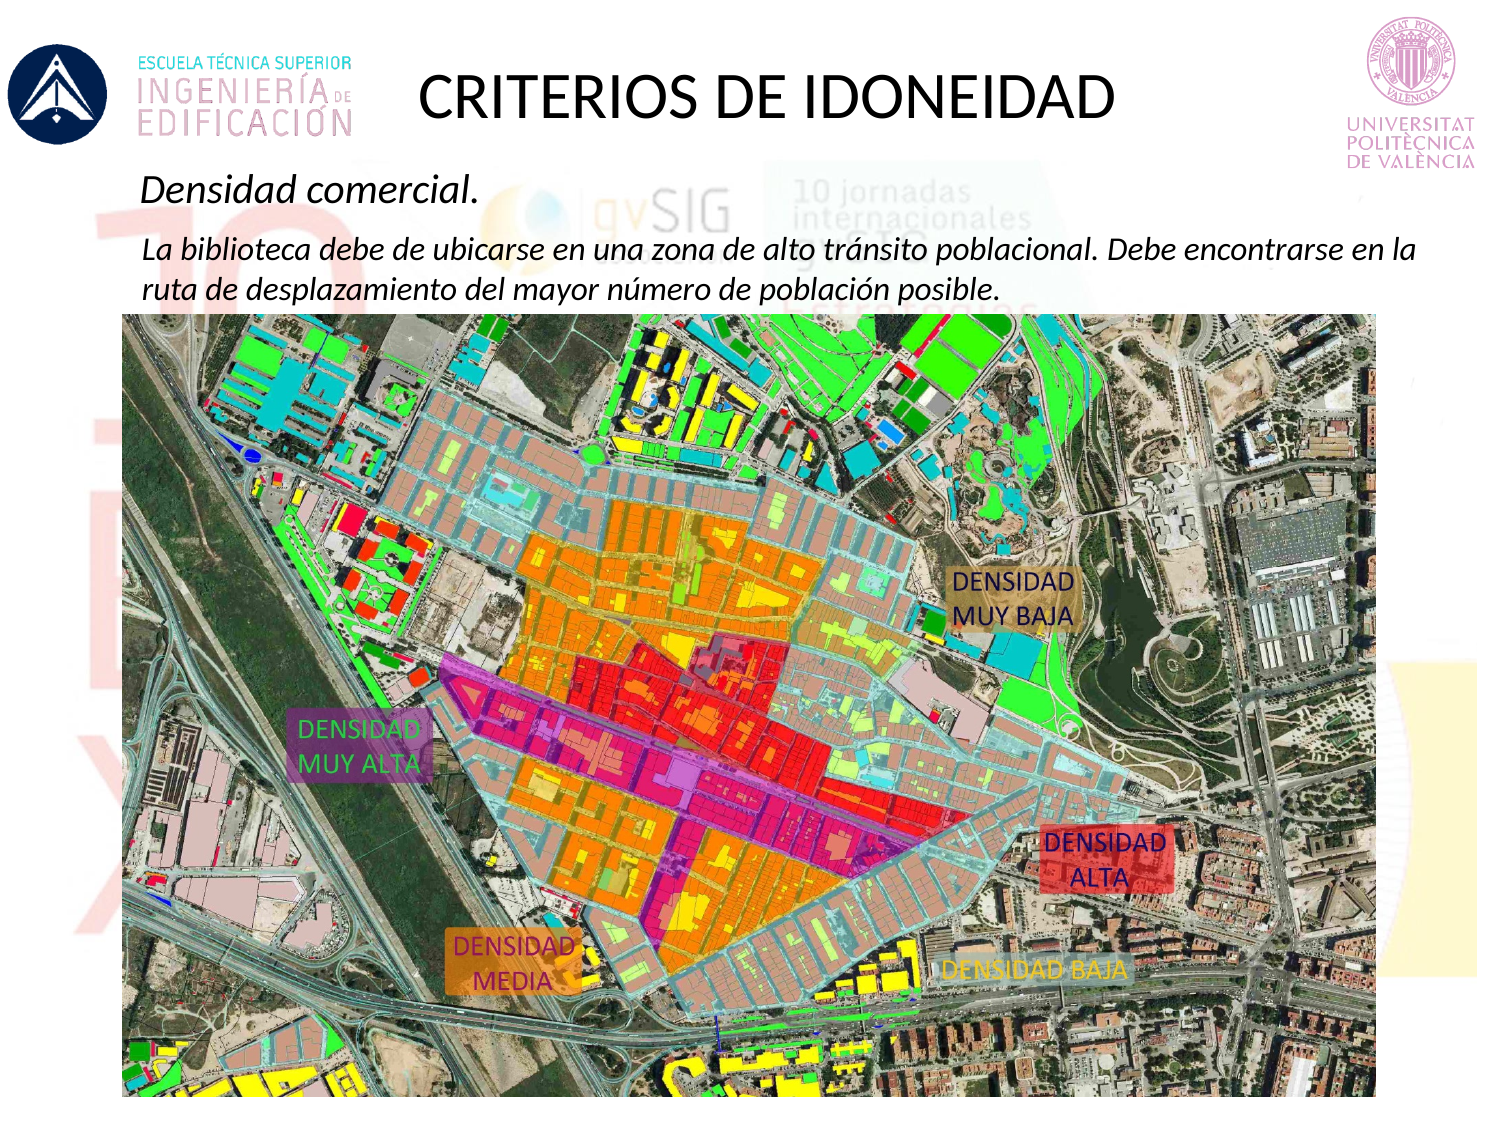

CRITERIOS DE IDONEIDAD
#
	Densidad comercial.
La biblioteca debe de ubicarse en una zona de alto tránsito poblacional. Debe encontrarse en la ruta de desplazamiento del mayor número de población posible.